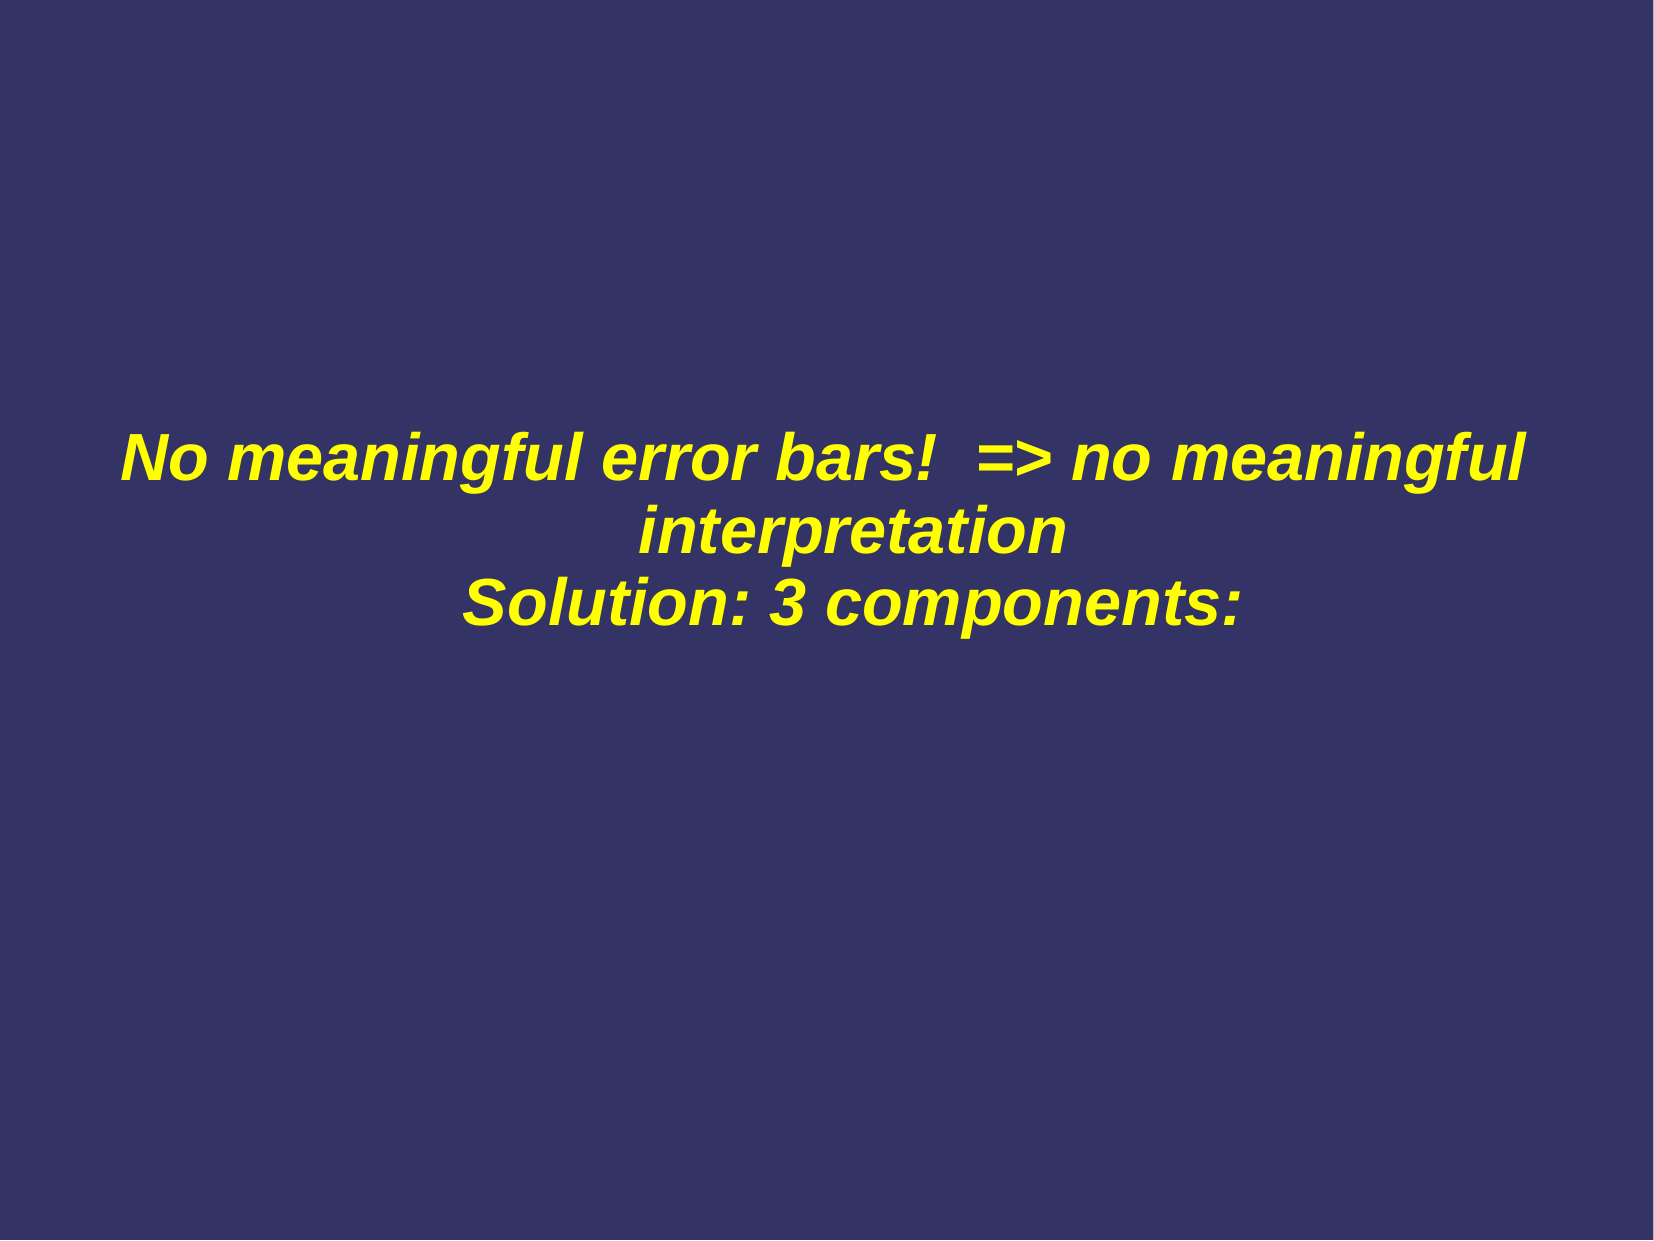

# No meaningful error bars! => no meaningful interpretation Solution: 3 components: